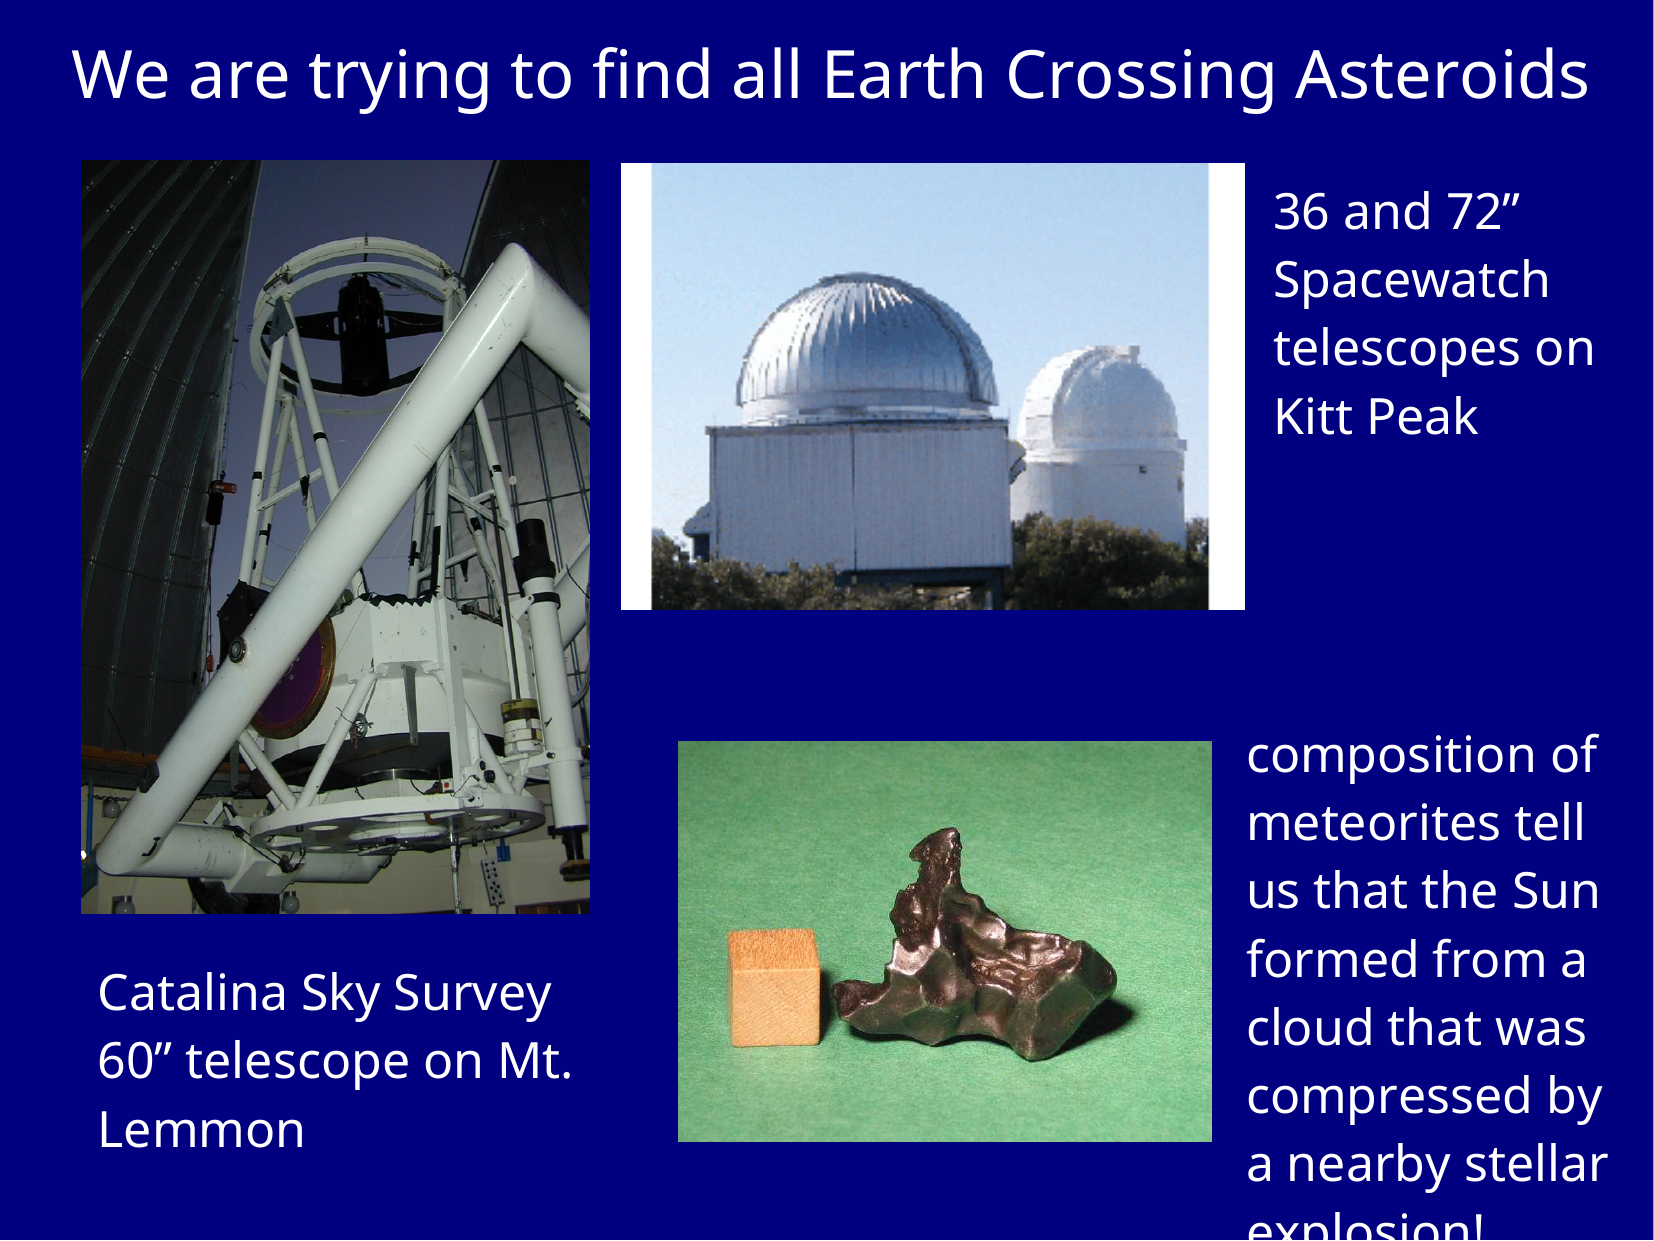

# We are trying to find all Earth Crossing Asteroids
36 and 72” Spacewatch telescopes on Kitt Peak
composition of meteorites tell us that the Sun formed from a cloud that was compressed by a nearby stellar explosion!
Catalina Sky Survey 60” telescope on Mt. Lemmon